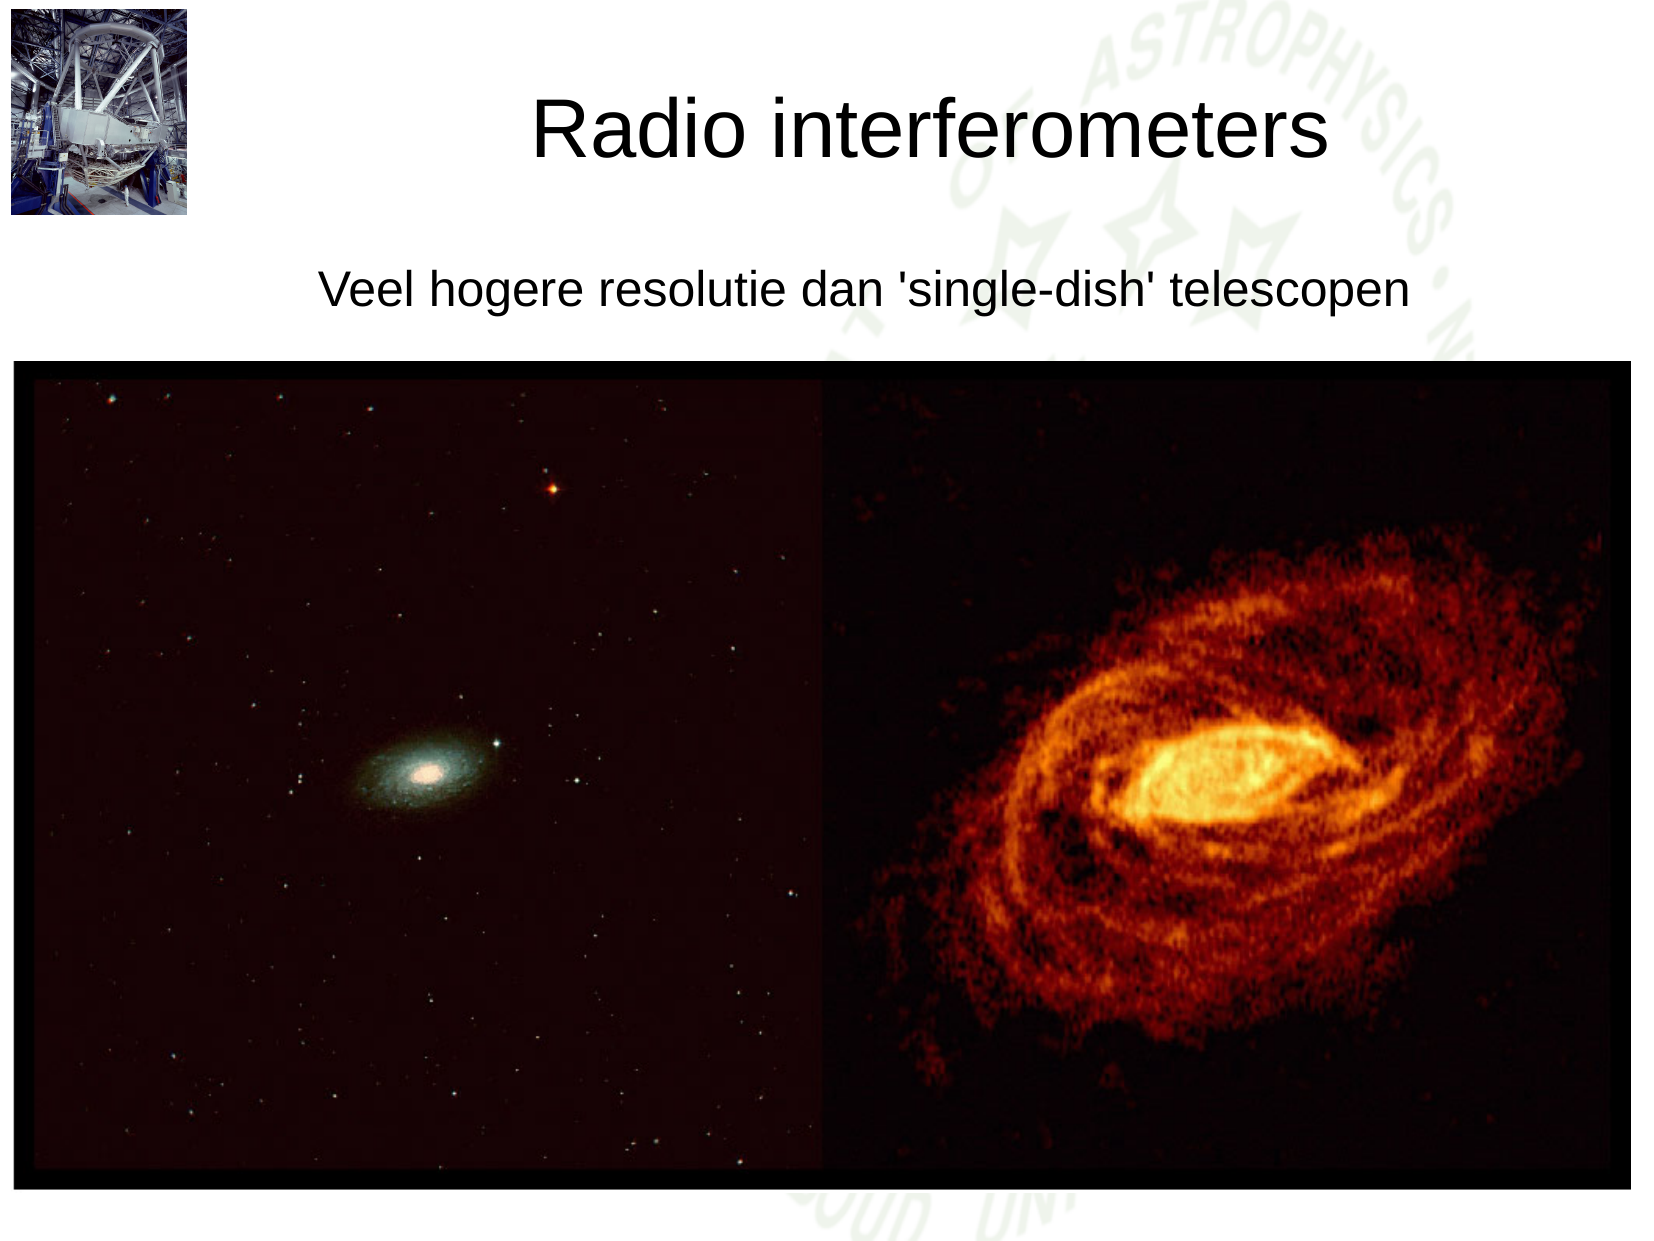

Radio interferometers
Veel hogere resolutie dan 'single-dish' telescopen